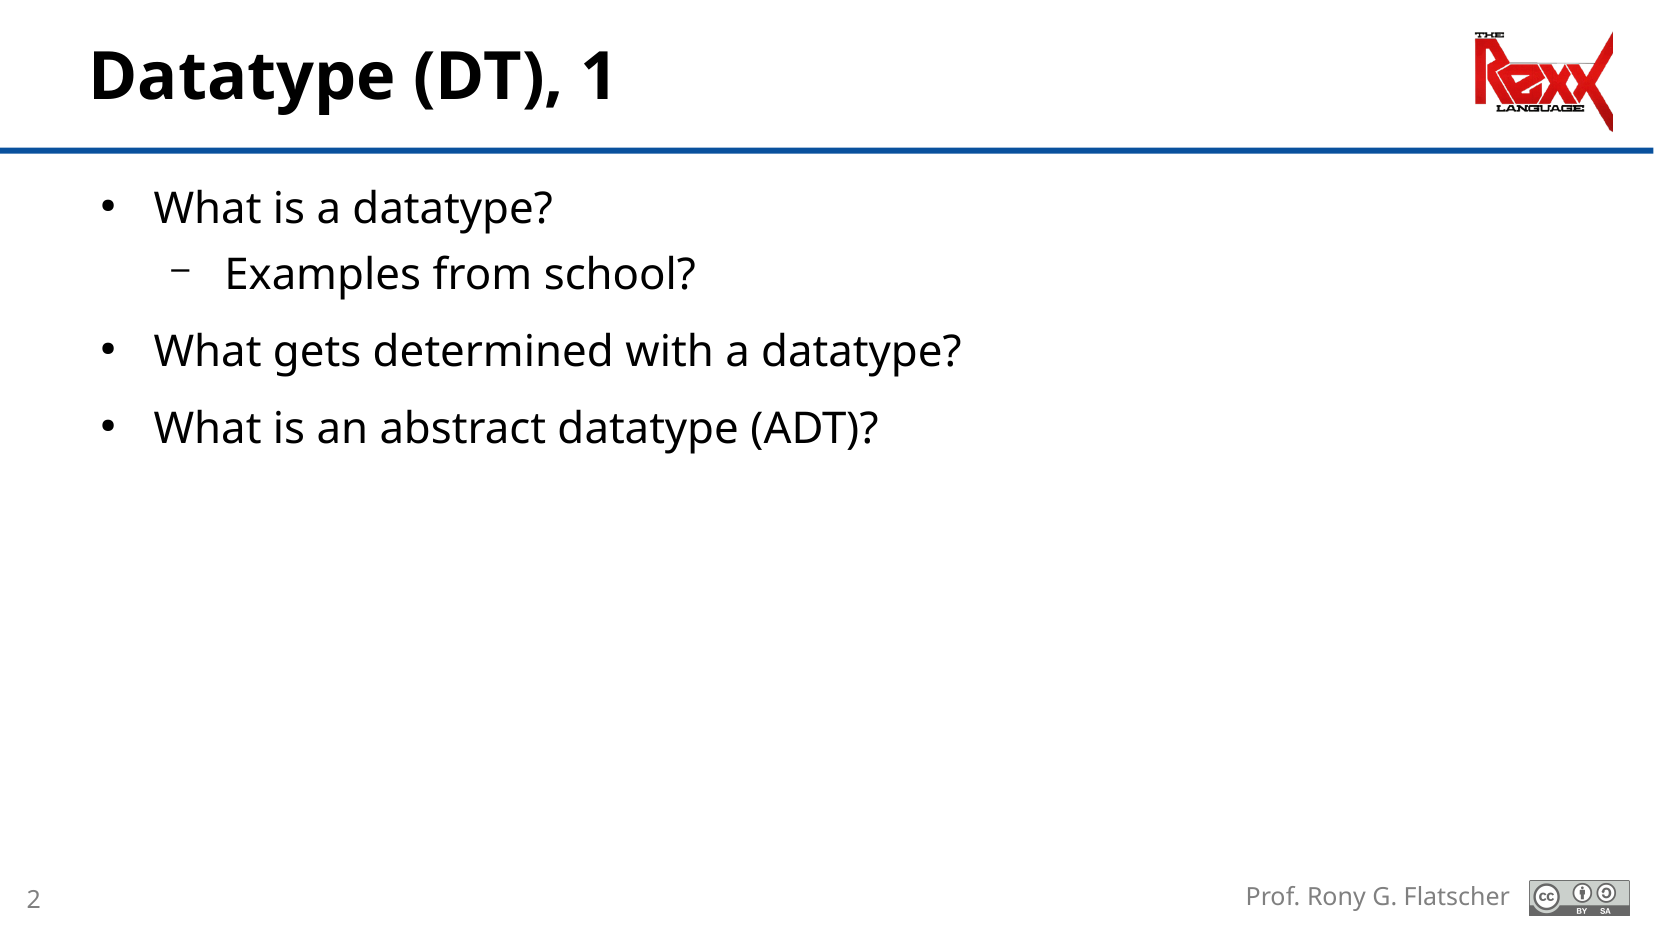

# Datatype (DT), 1
What is a datatype?
Examples from school?
What gets determined with a datatype?
What is an abstract datatype (ADT)?